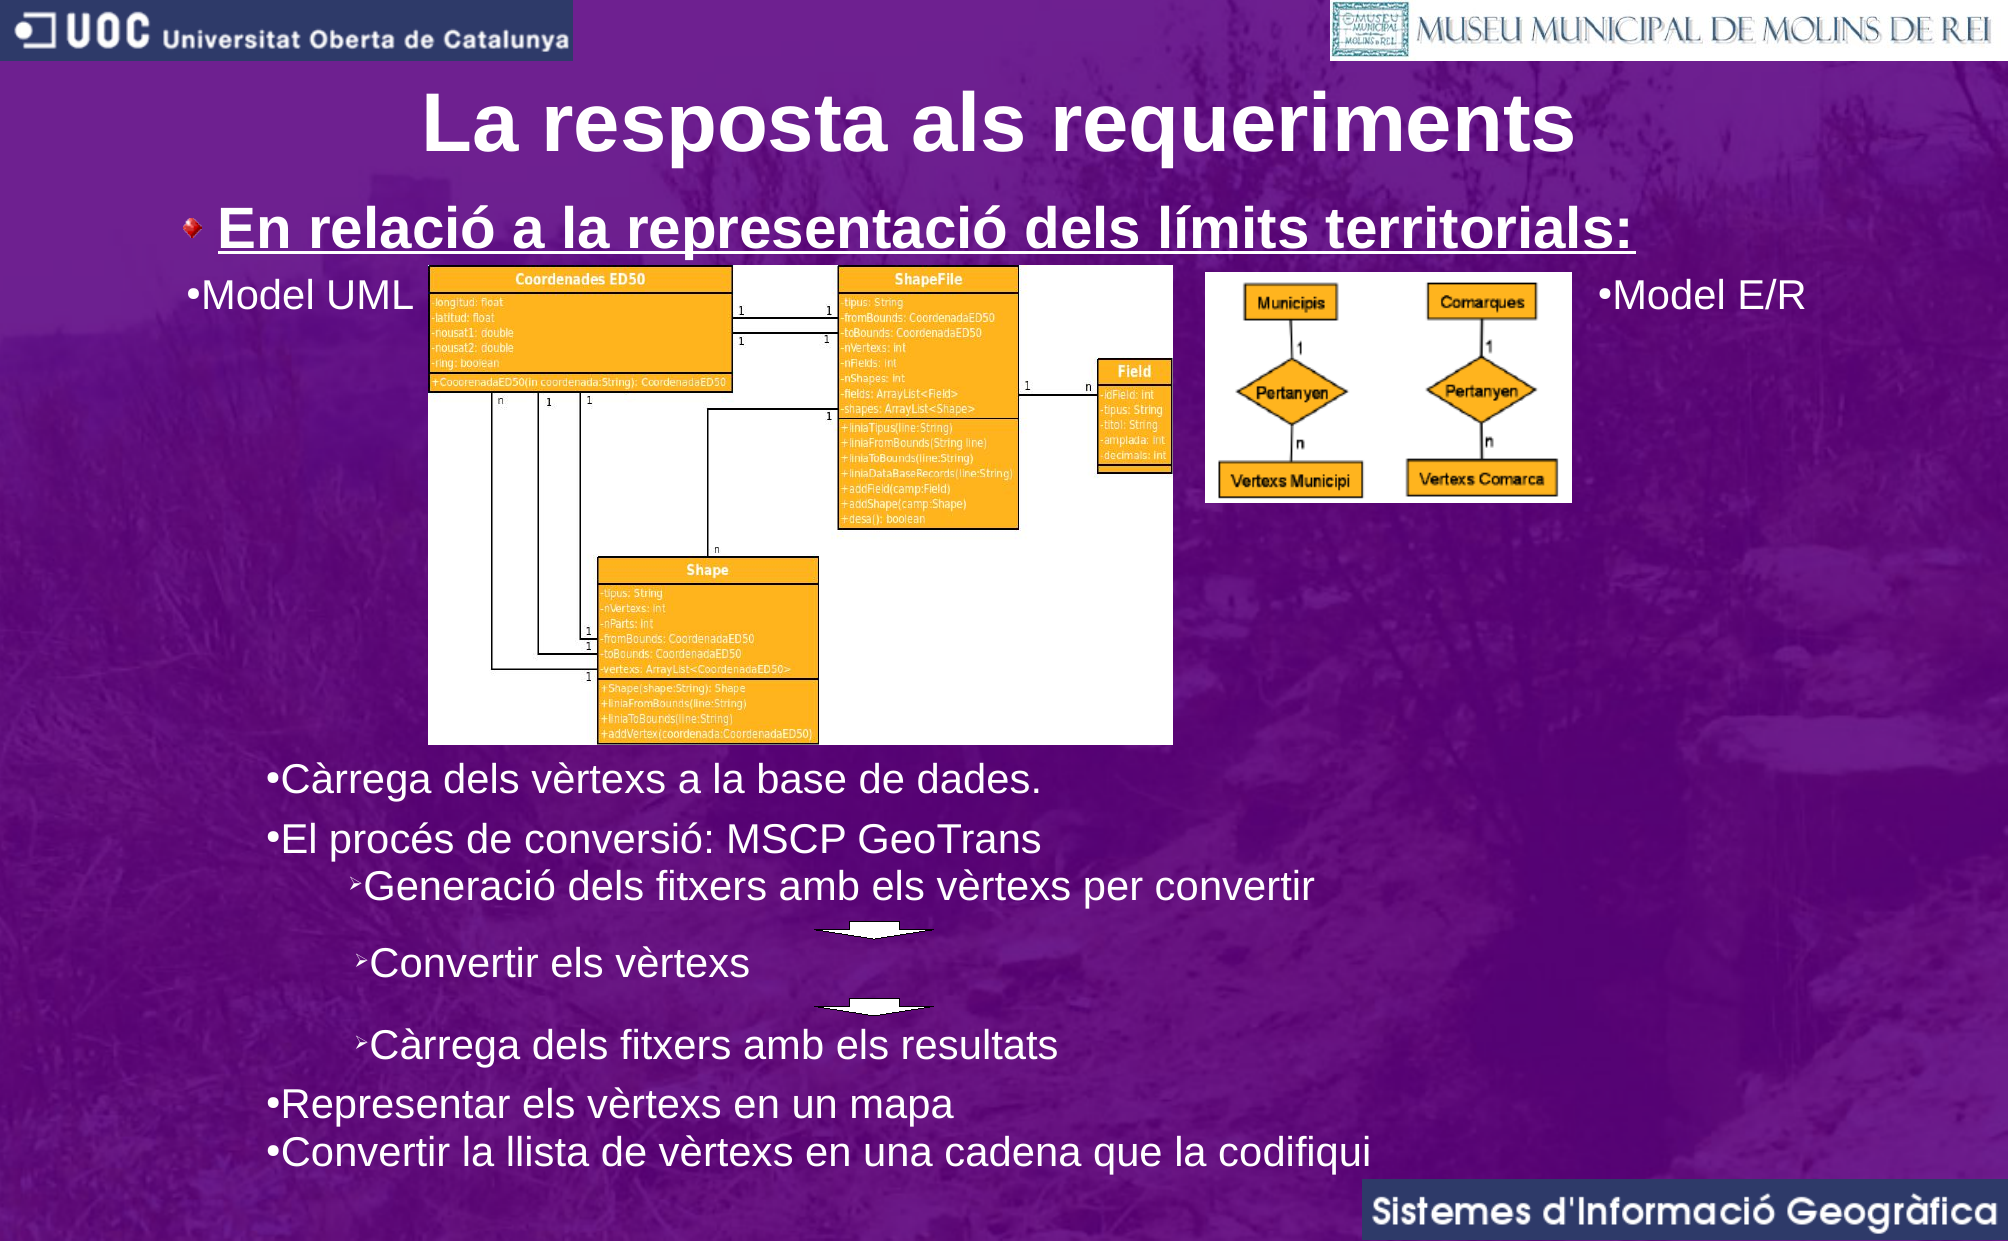

La resposta als requeriments
 En relació a la representació dels límits territorials:
Model UML
Model E/R
Càrrega dels vèrtexs a la base de dades.
El procés de conversió: MSCP GeoTrans
Generació dels fitxers amb els vèrtexs per convertir
Convertir els vèrtexs
Càrrega dels fitxers amb els resultats
Representar els vèrtexs en un mapa
Convertir la llista de vèrtexs en una cadena que la codifiqui